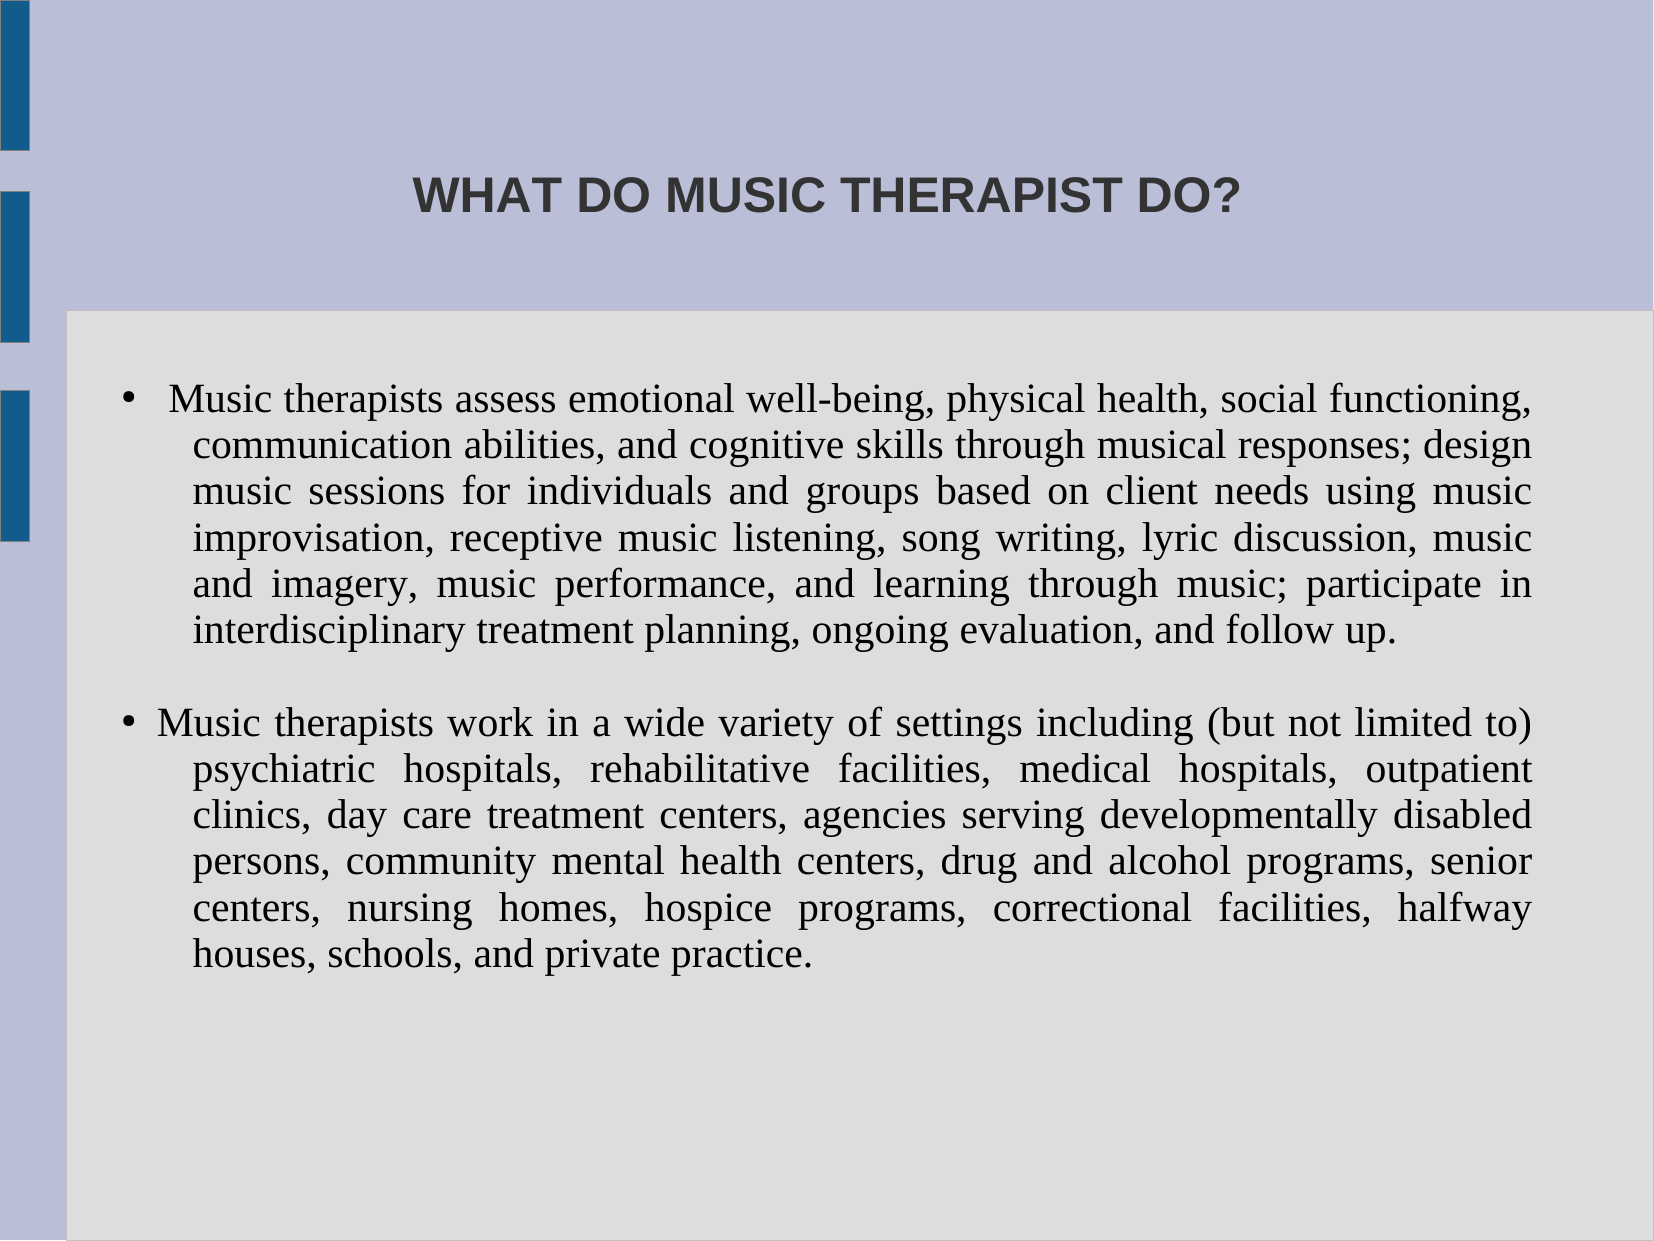

# WHAT DO MUSIC THERAPIST DO?
 Music therapists assess emotional well-being, physical health, social functioning, communication abilities, and cognitive skills through musical responses; design music sessions for individuals and groups based on client needs using music improvisation, receptive music listening, song writing, lyric discussion, music and imagery, music performance, and learning through music; participate in interdisciplinary treatment planning, ongoing evaluation, and follow up.
Music therapists work in a wide variety of settings including (but not limited to) psychiatric hospitals, rehabilitative facilities, medical hospitals, outpatient clinics, day care treatment centers, agencies serving developmentally disabled persons, community mental health centers, drug and alcohol programs, senior centers, nursing homes, hospice programs, correctional facilities, halfway houses, schools, and private practice.